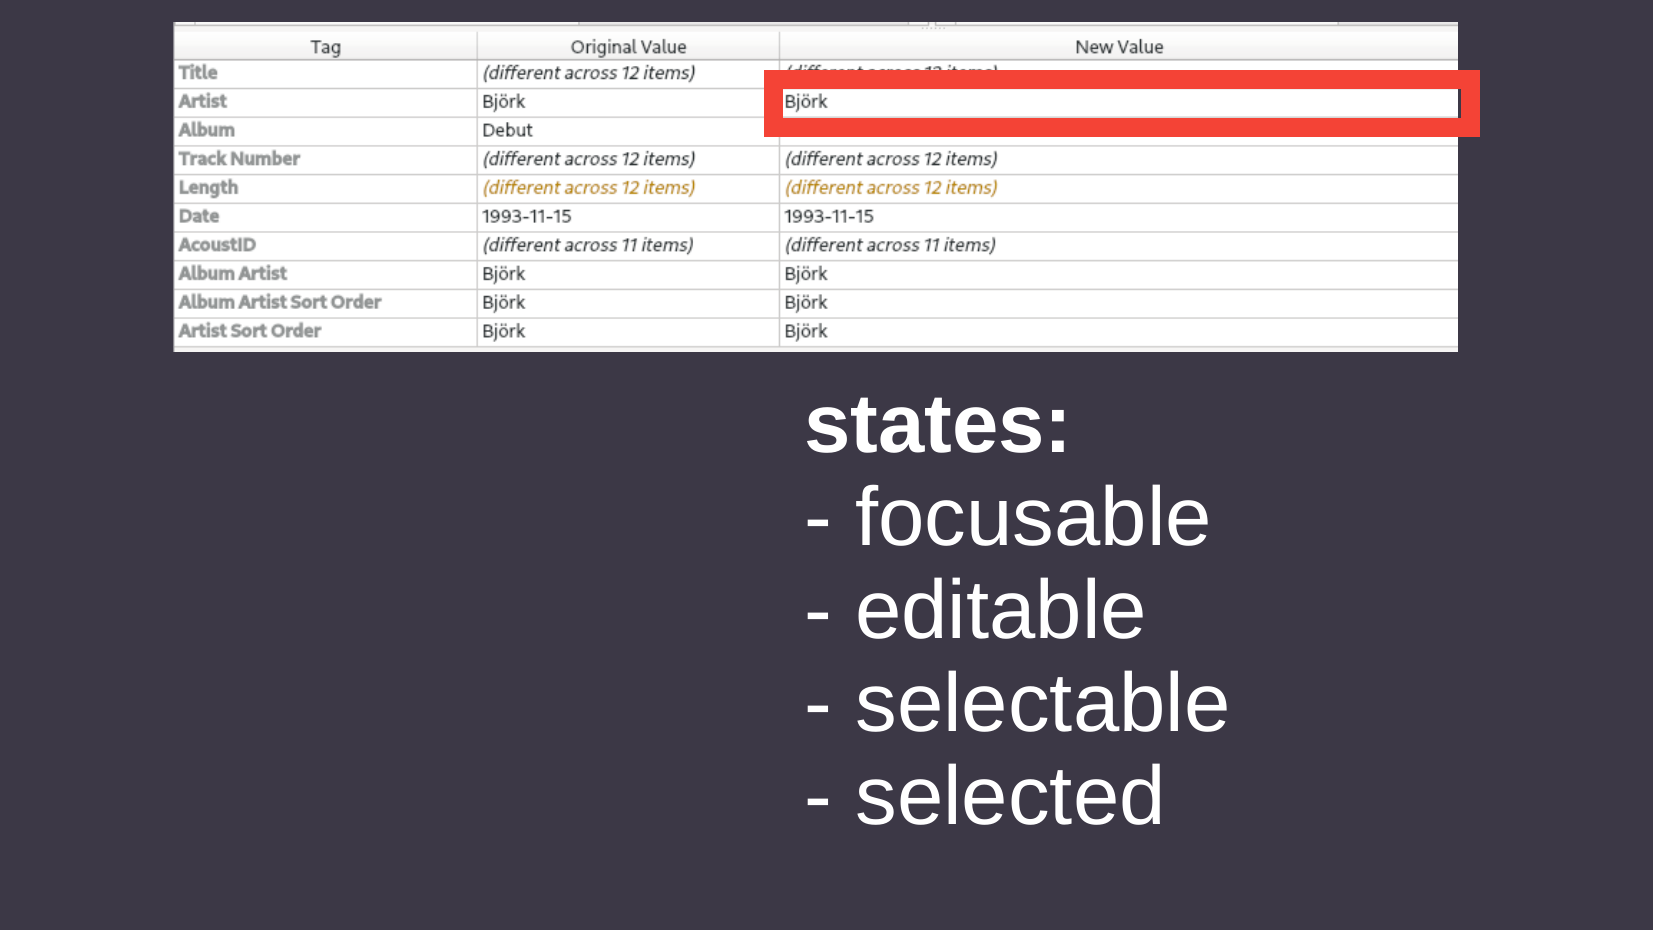

states:
- focusable
- editable
- selectable
- selected